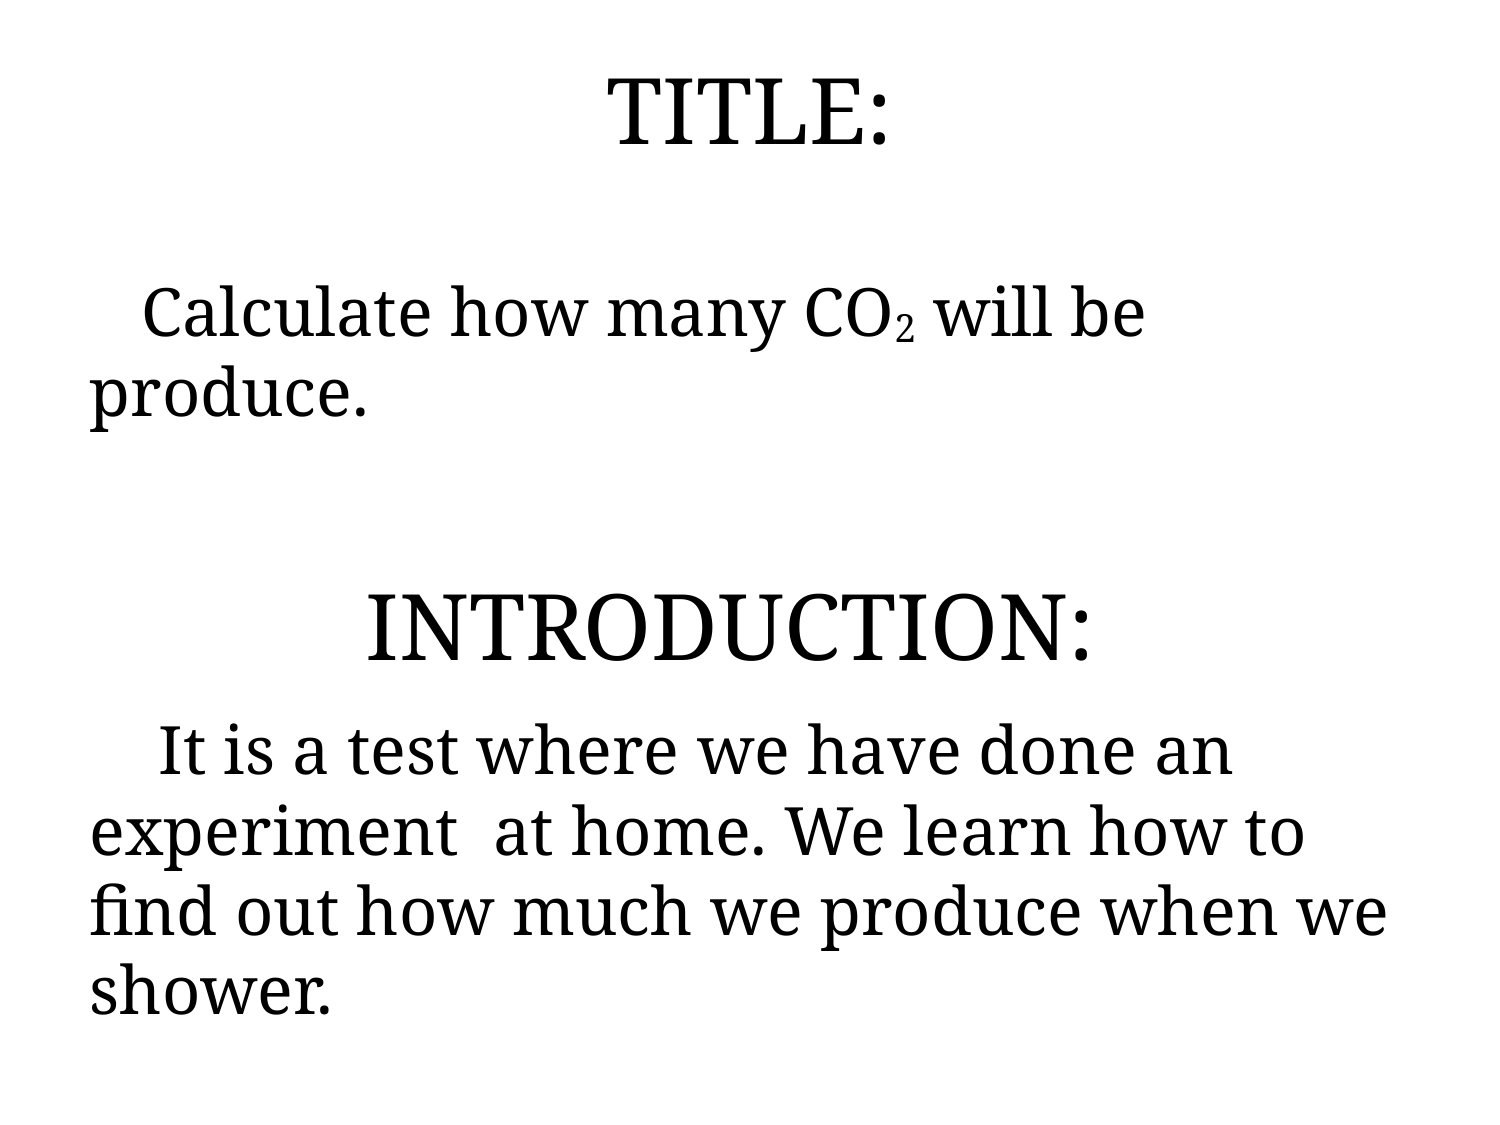

# TITLE:
 Calculate how many CO2 will be produce.
 INTRODUCTION:
 It is a test where we have done an experiment at home. We learn how to find out how much we produce when we shower.